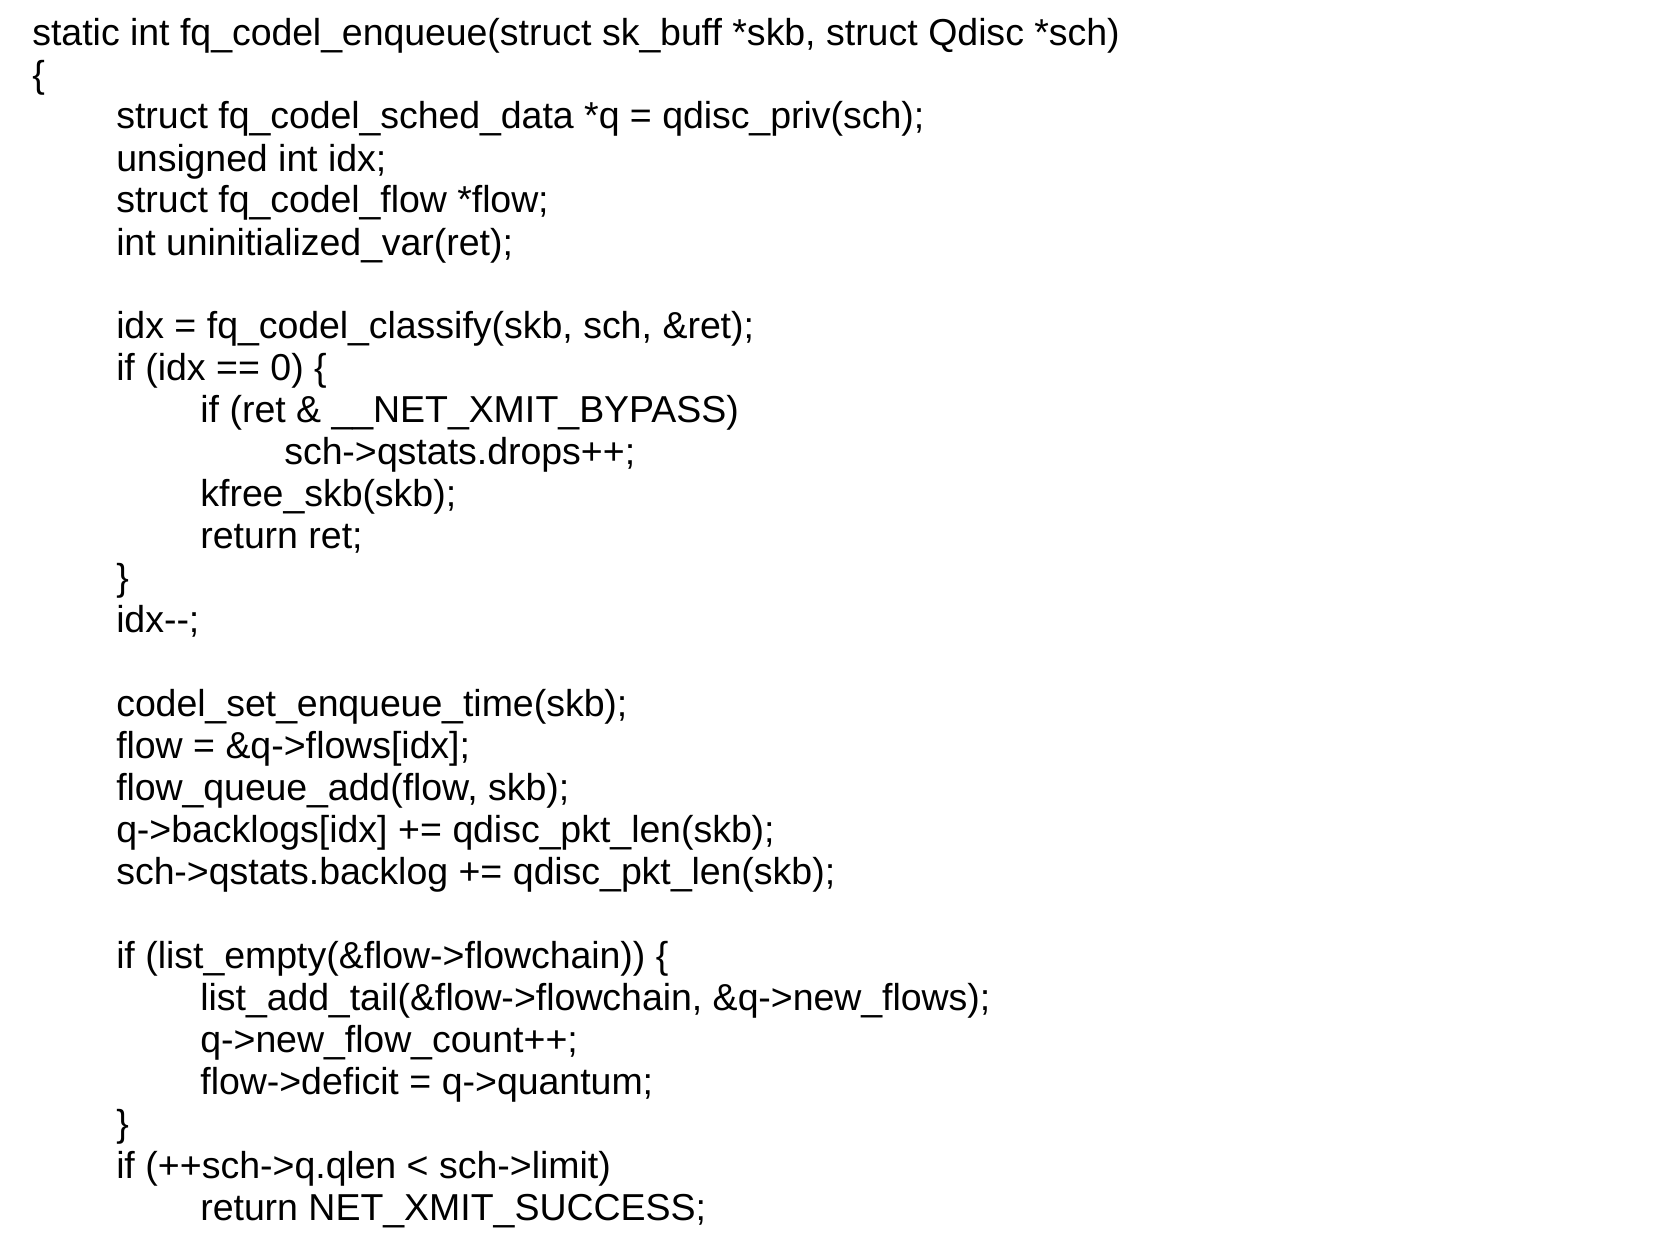

static int fq_codel_enqueue(struct sk_buff *skb, struct Qdisc *sch)
{
 struct fq_codel_sched_data *q = qdisc_priv(sch);
 unsigned int idx;
 struct fq_codel_flow *flow;
 int uninitialized_var(ret);
 idx = fq_codel_classify(skb, sch, &ret);
 if (idx == 0) {
 if (ret & __NET_XMIT_BYPASS)
 sch->qstats.drops++;
 kfree_skb(skb);
 return ret;
 }
 idx--;
 codel_set_enqueue_time(skb);
 flow = &q->flows[idx];
 flow_queue_add(flow, skb);
 q->backlogs[idx] += qdisc_pkt_len(skb);
 sch->qstats.backlog += qdisc_pkt_len(skb);
 if (list_empty(&flow->flowchain)) {
 list_add_tail(&flow->flowchain, &q->new_flows);
 q->new_flow_count++;
 flow->deficit = q->quantum;
 }
 if (++sch->q.qlen < sch->limit)
 return NET_XMIT_SUCCESS;
#